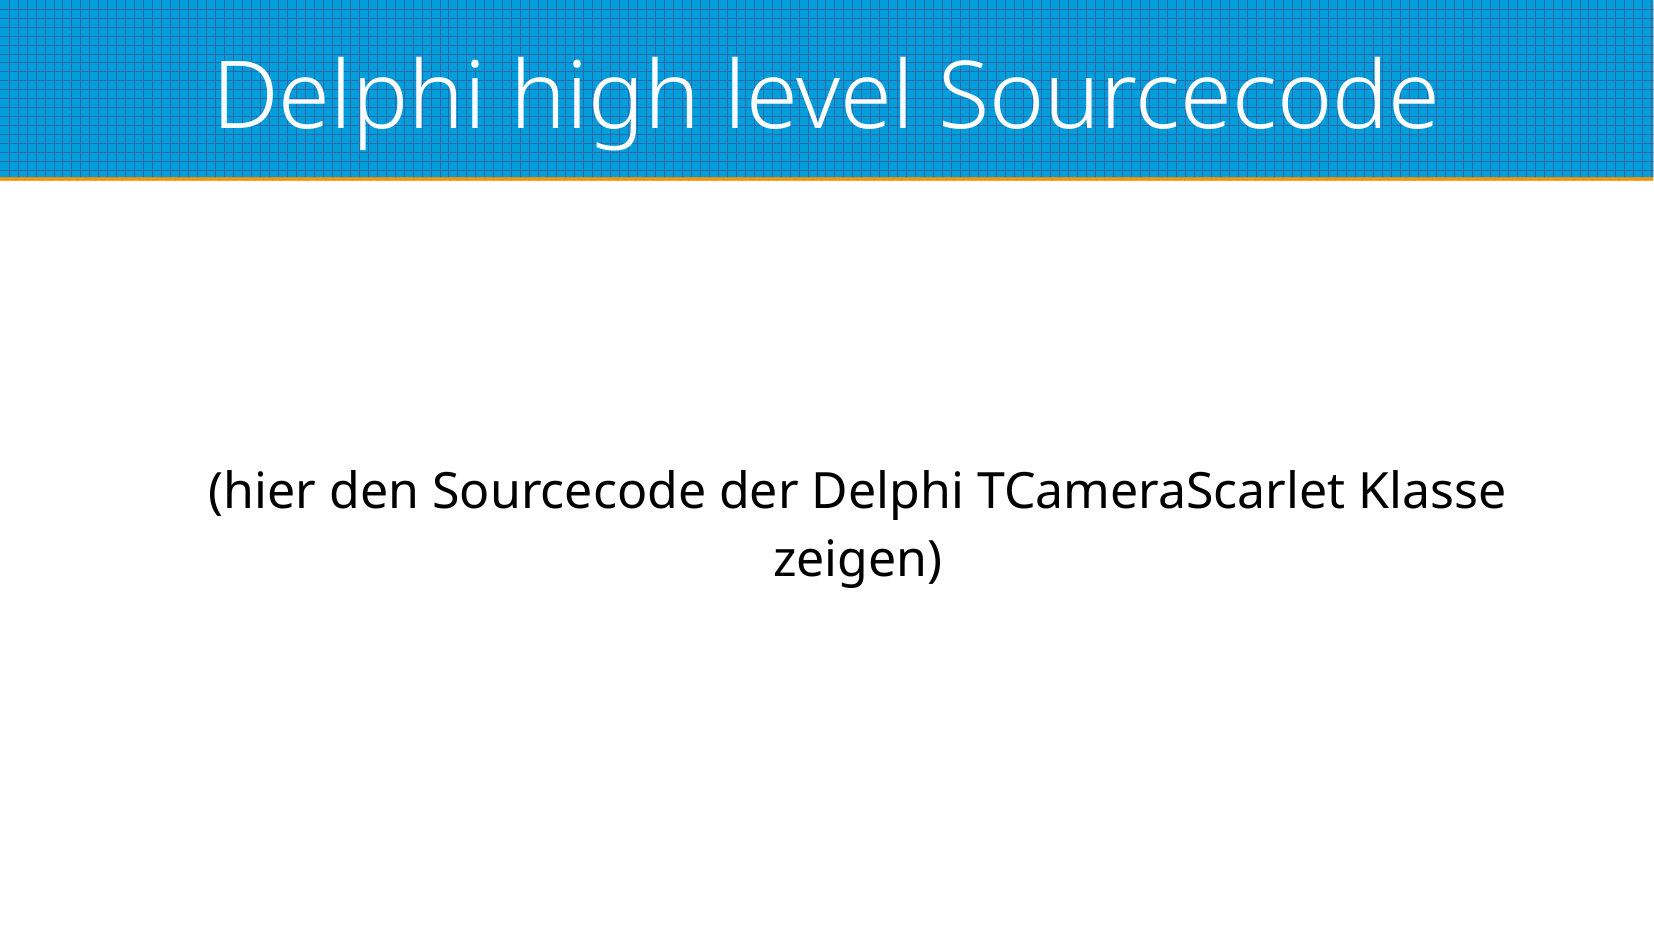

# Delphi high level Sourcecode
(hier den Sourcecode der Delphi TCameraScarlet Klasse zeigen)